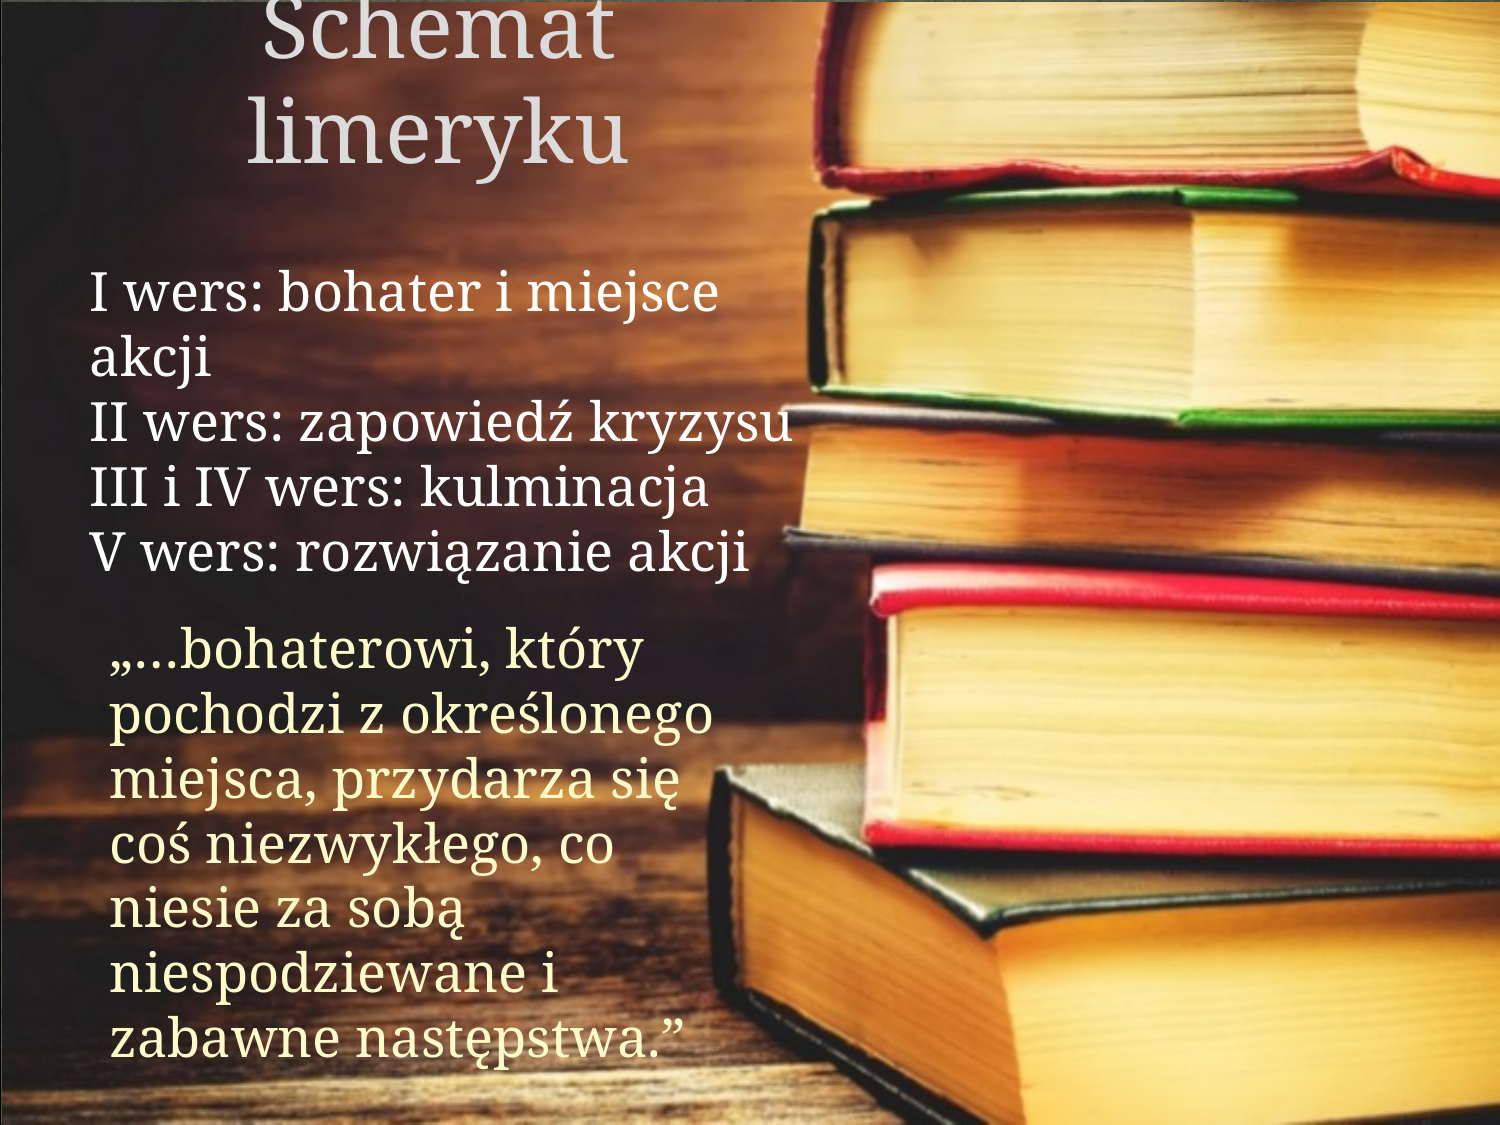

Schemat limeryku
I wers: bohater i miejsce akcji
II wers: zapowiedź kryzysu
III i IV wers: kulminacja
V wers: rozwiązanie akcji
„…bohaterowi, który pochodzi z określonego miejsca, przydarza się coś niezwykłego, co niesie za sobą niespodziewane i zabawne następstwa.”